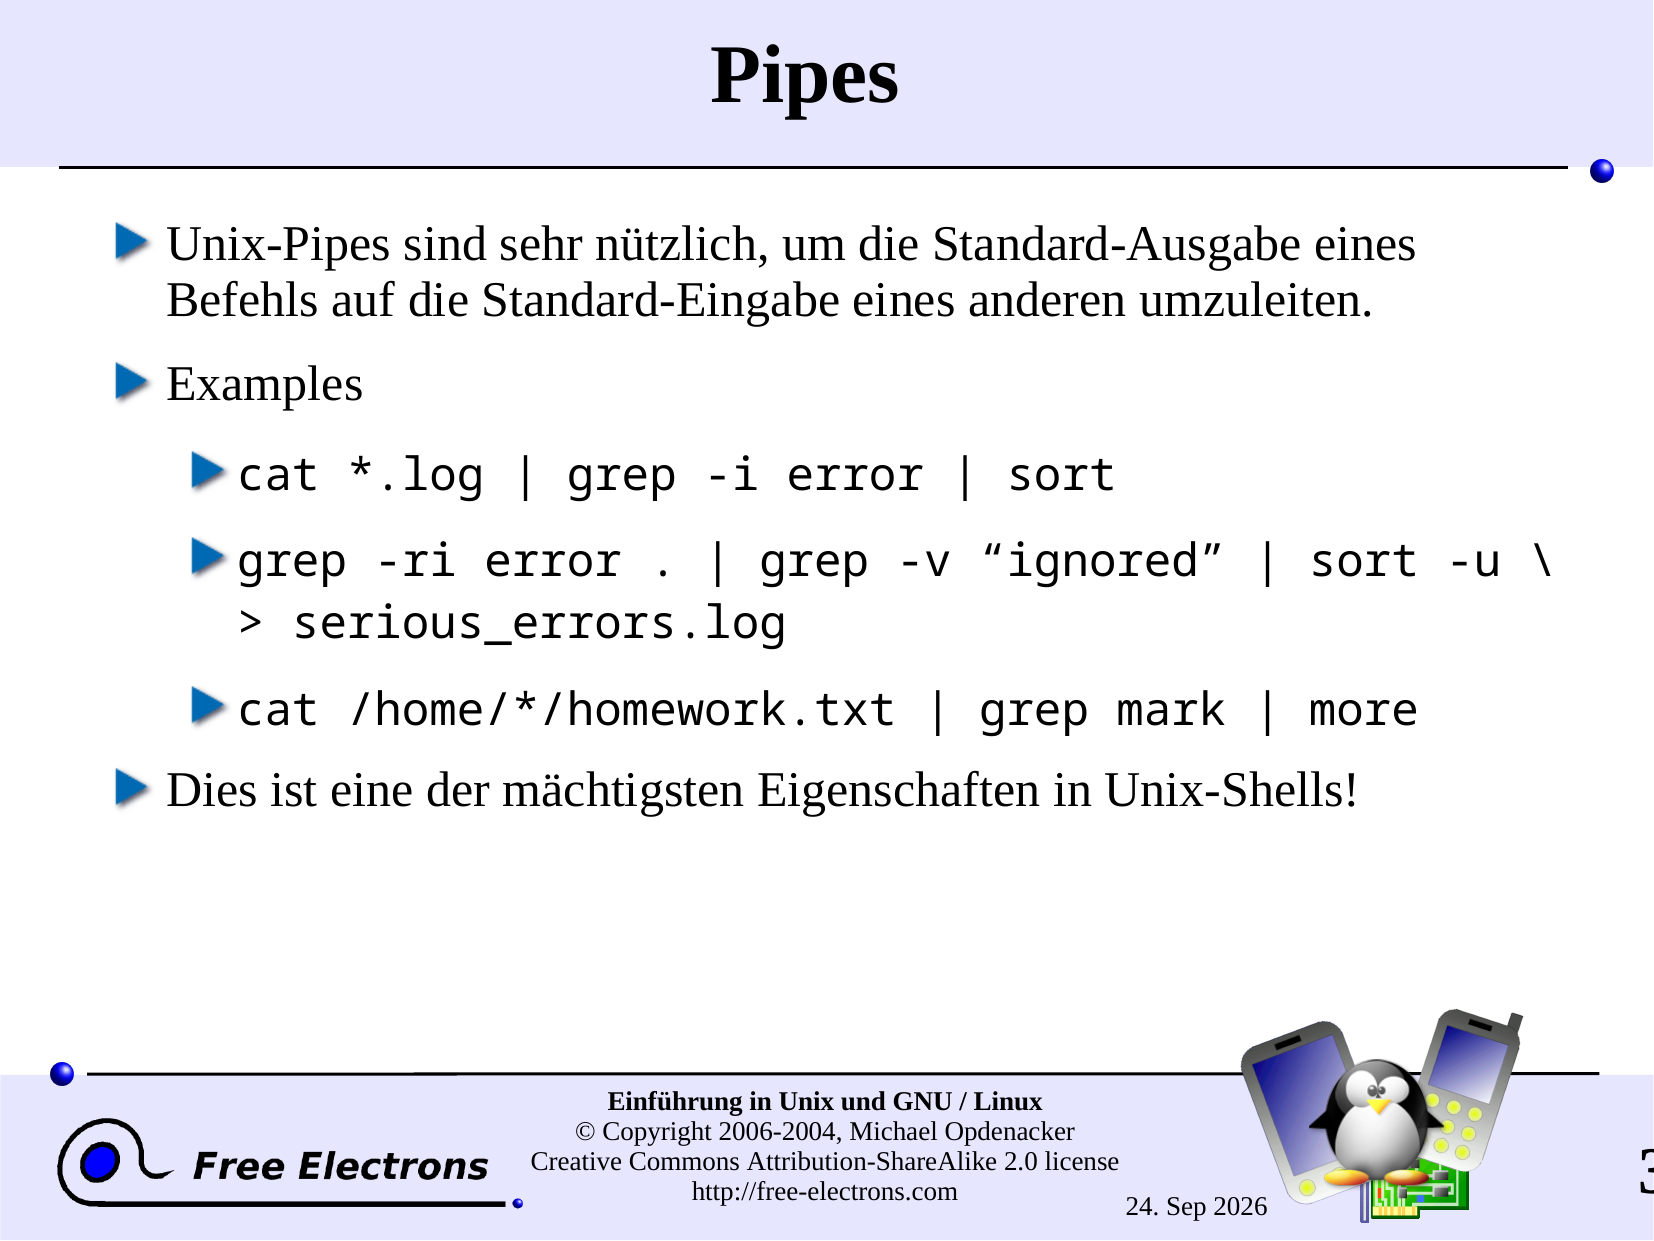

# Pipes
Unix-Pipes sind sehr nützlich, um die Standard-Ausgabe eines Befehls auf die Standard-Eingabe eines anderen umzuleiten.
Examples
cat *.log | grep -i error | sort
grep -ri error . | grep -v “ignored” | sort -u \ > serious_errors.log
cat /home/*/homework.txt | grep mark | more
Dies ist eine der mächtigsten Eigenschaften in Unix-Shells!